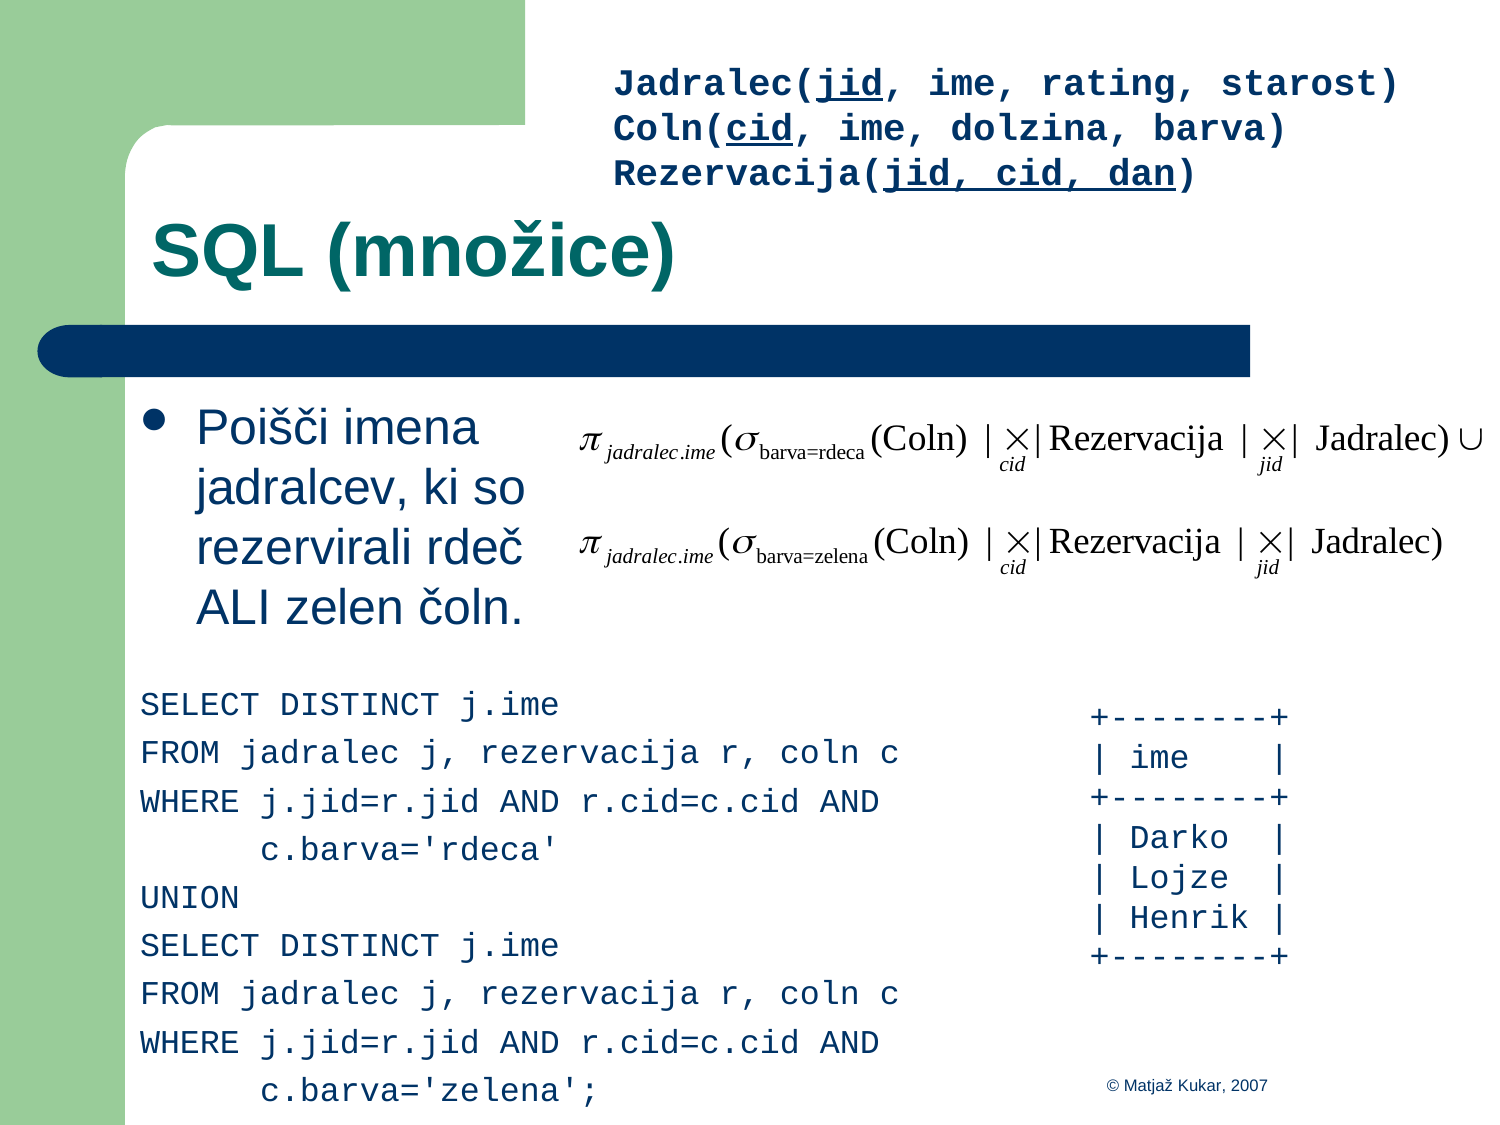

Jadralec(jid, ime, rating, starost)
Coln(cid, ime, dolzina, barva)
Rezervacija(jid, cid, dan)
# SQL (množice)
Poišči imena jadralcev, ki so rezervirali rdeč ALI zelen čoln.
SELECT DISTINCT j.ime
FROM jadralec j, rezervacija r, coln c
WHERE j.jid=r.jid AND r.cid=c.cid AND
 c.barva='rdeca'
UNION
SELECT DISTINCT j.ime
FROM jadralec j, rezervacija r, coln c
WHERE j.jid=r.jid AND r.cid=c.cid AND
 c.barva='zelena';
+--------+
| ime |
+--------+
| Darko |
| Lojze |
| Henrik |
+--------+
© Matjaž Kukar, 2007